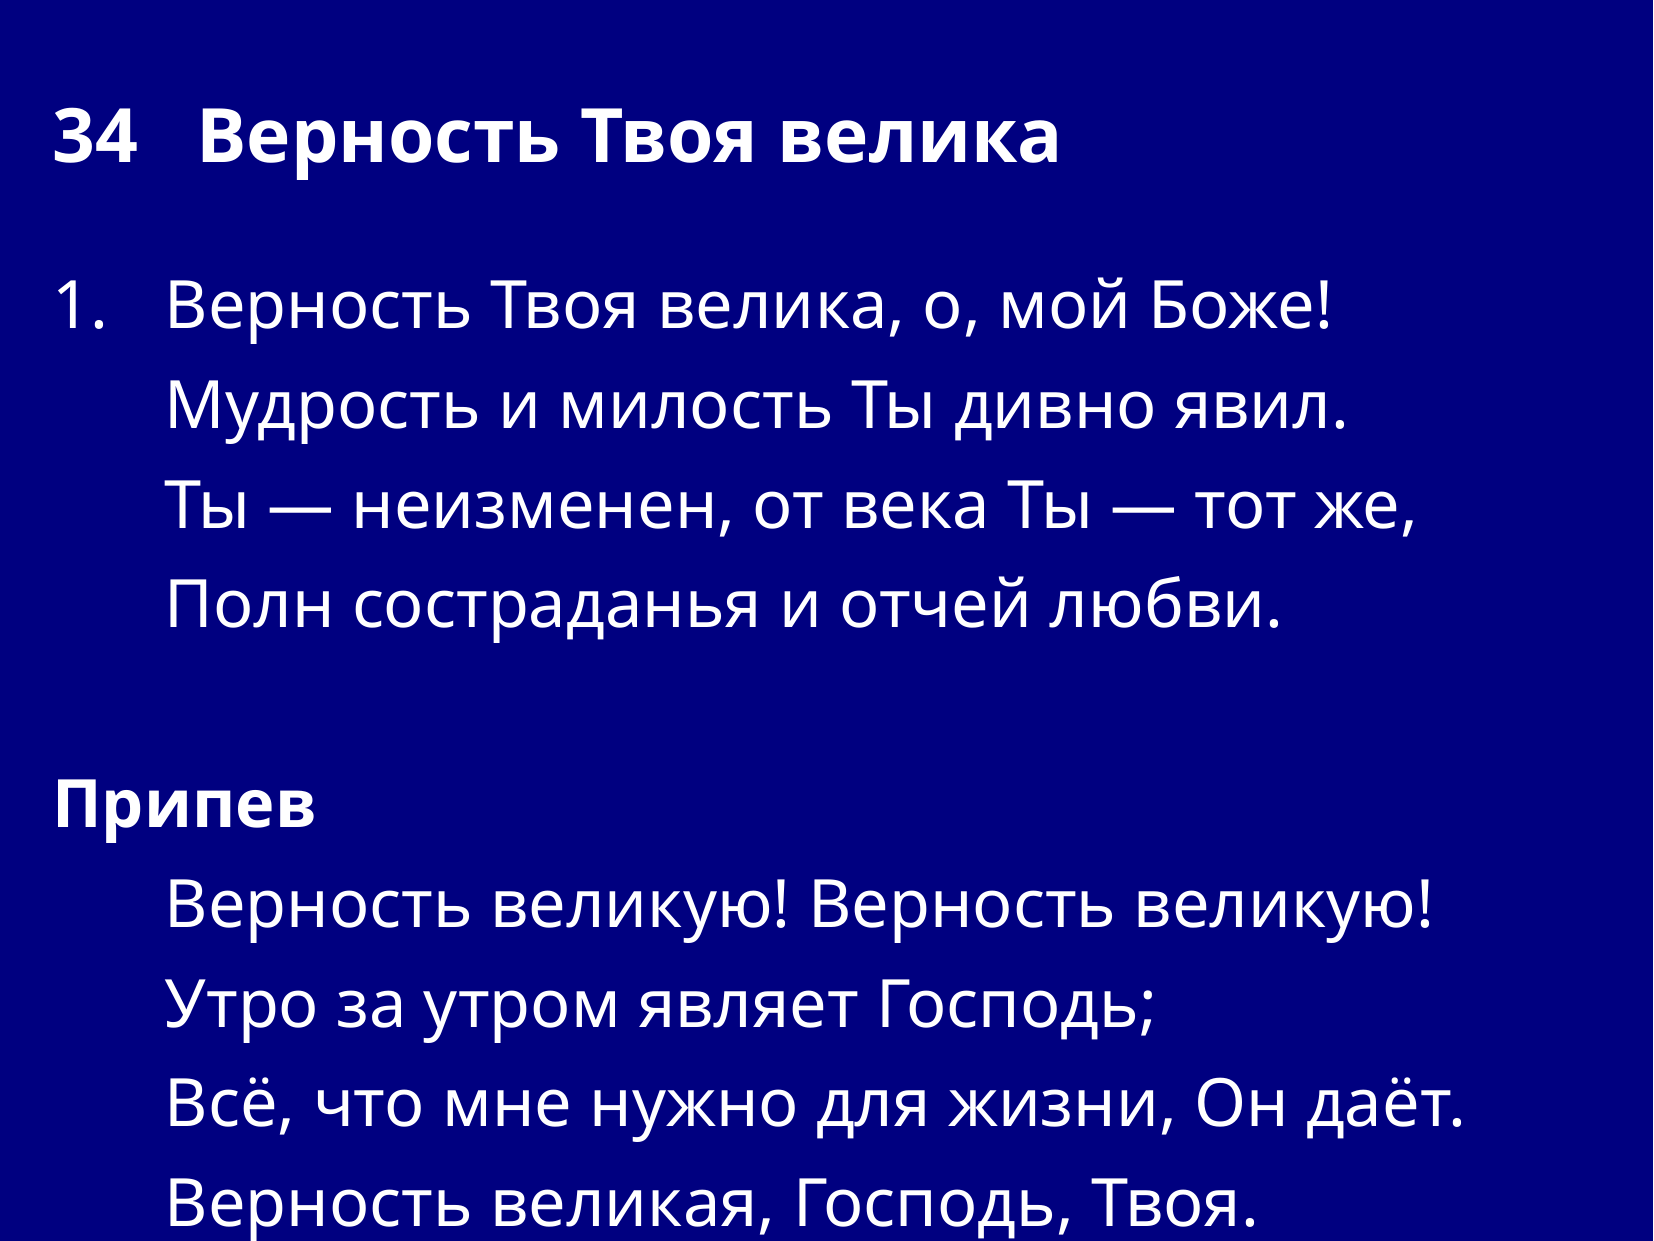

34 Верность Твоя велика
1.	Верность Твоя велика, о, мой Боже!
	Мудрость и милость Ты дивно явил.
	Ты — неизменен, от века Ты — тот же,
	Полн состраданья и отчей любви.
Припев
	Верность великую! Верность великую!
	Утро за утром являет Господь;
	Всё, что мне нужно для жизни, Он даёт.
	Верность великая, Господь, Твоя.